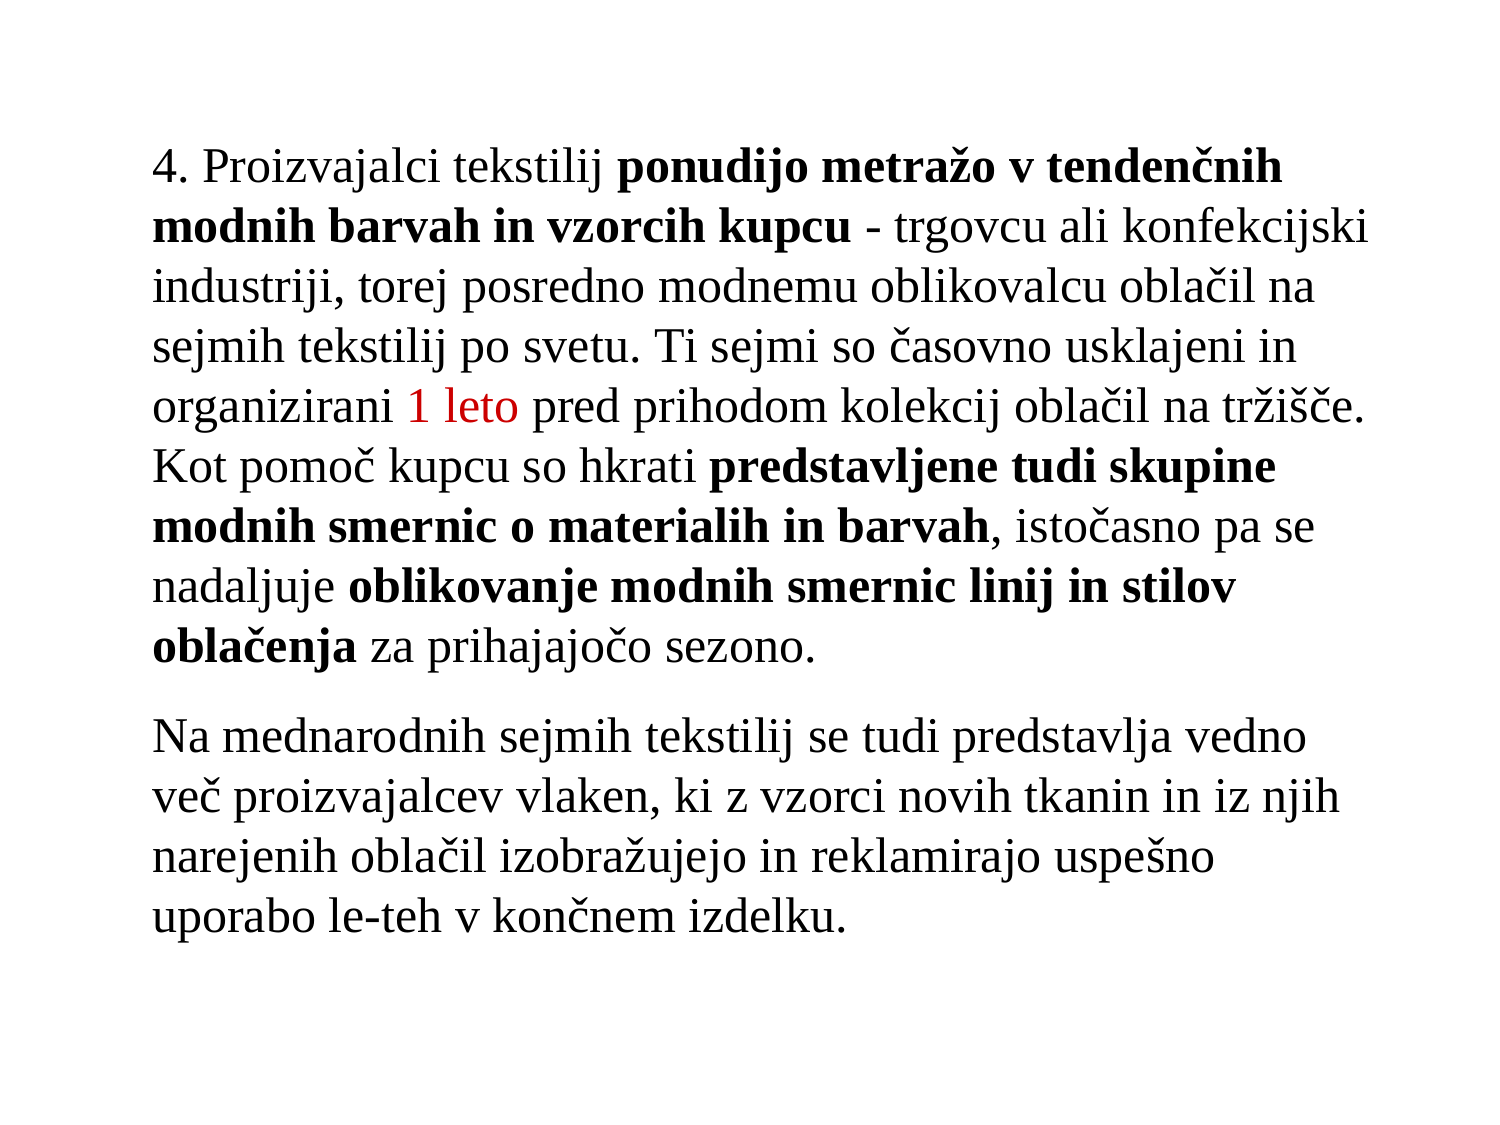

4. Proizvajalci tekstilij ponudijo metražo v tendenčnih modnih barvah in vzorcih kupcu - trgovcu ali konfekcijski industriji, torej posredno modnemu oblikovalcu oblačil na sejmih tekstilij po svetu. Ti sejmi so časovno usklajeni in organizirani 1 leto pred prihodom kolekcij oblačil na tržišče. Kot pomoč kupcu so hkrati predstavljene tudi skupine modnih smernic o materialih in barvah, istočasno pa se nadaljuje oblikovanje modnih smernic linij in stilov oblačenja za prihajajočo sezono.
Na mednarodnih sejmih tekstilij se tudi predstavlja vedno več proizvajalcev vlaken, ki z vzorci novih tkanin in iz njih narejenih oblačil izobražujejo in reklamirajo uspešno uporabo le-teh v končnem izdelku.